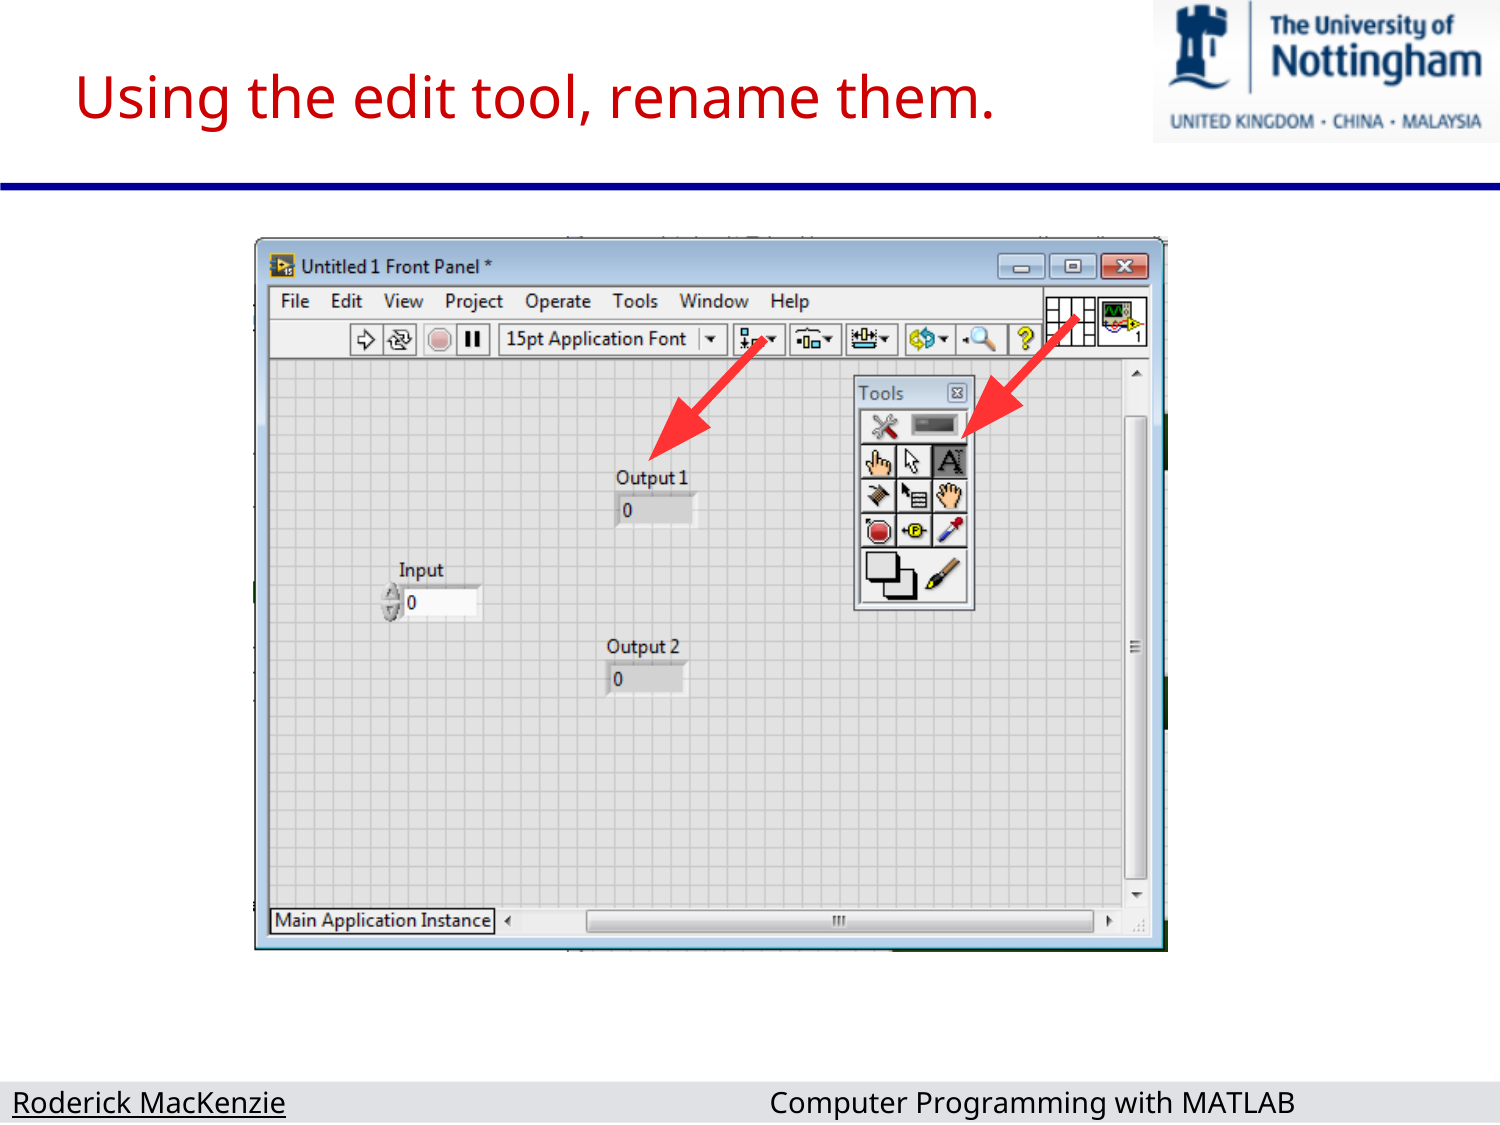

# Using the edit tool, rename them.